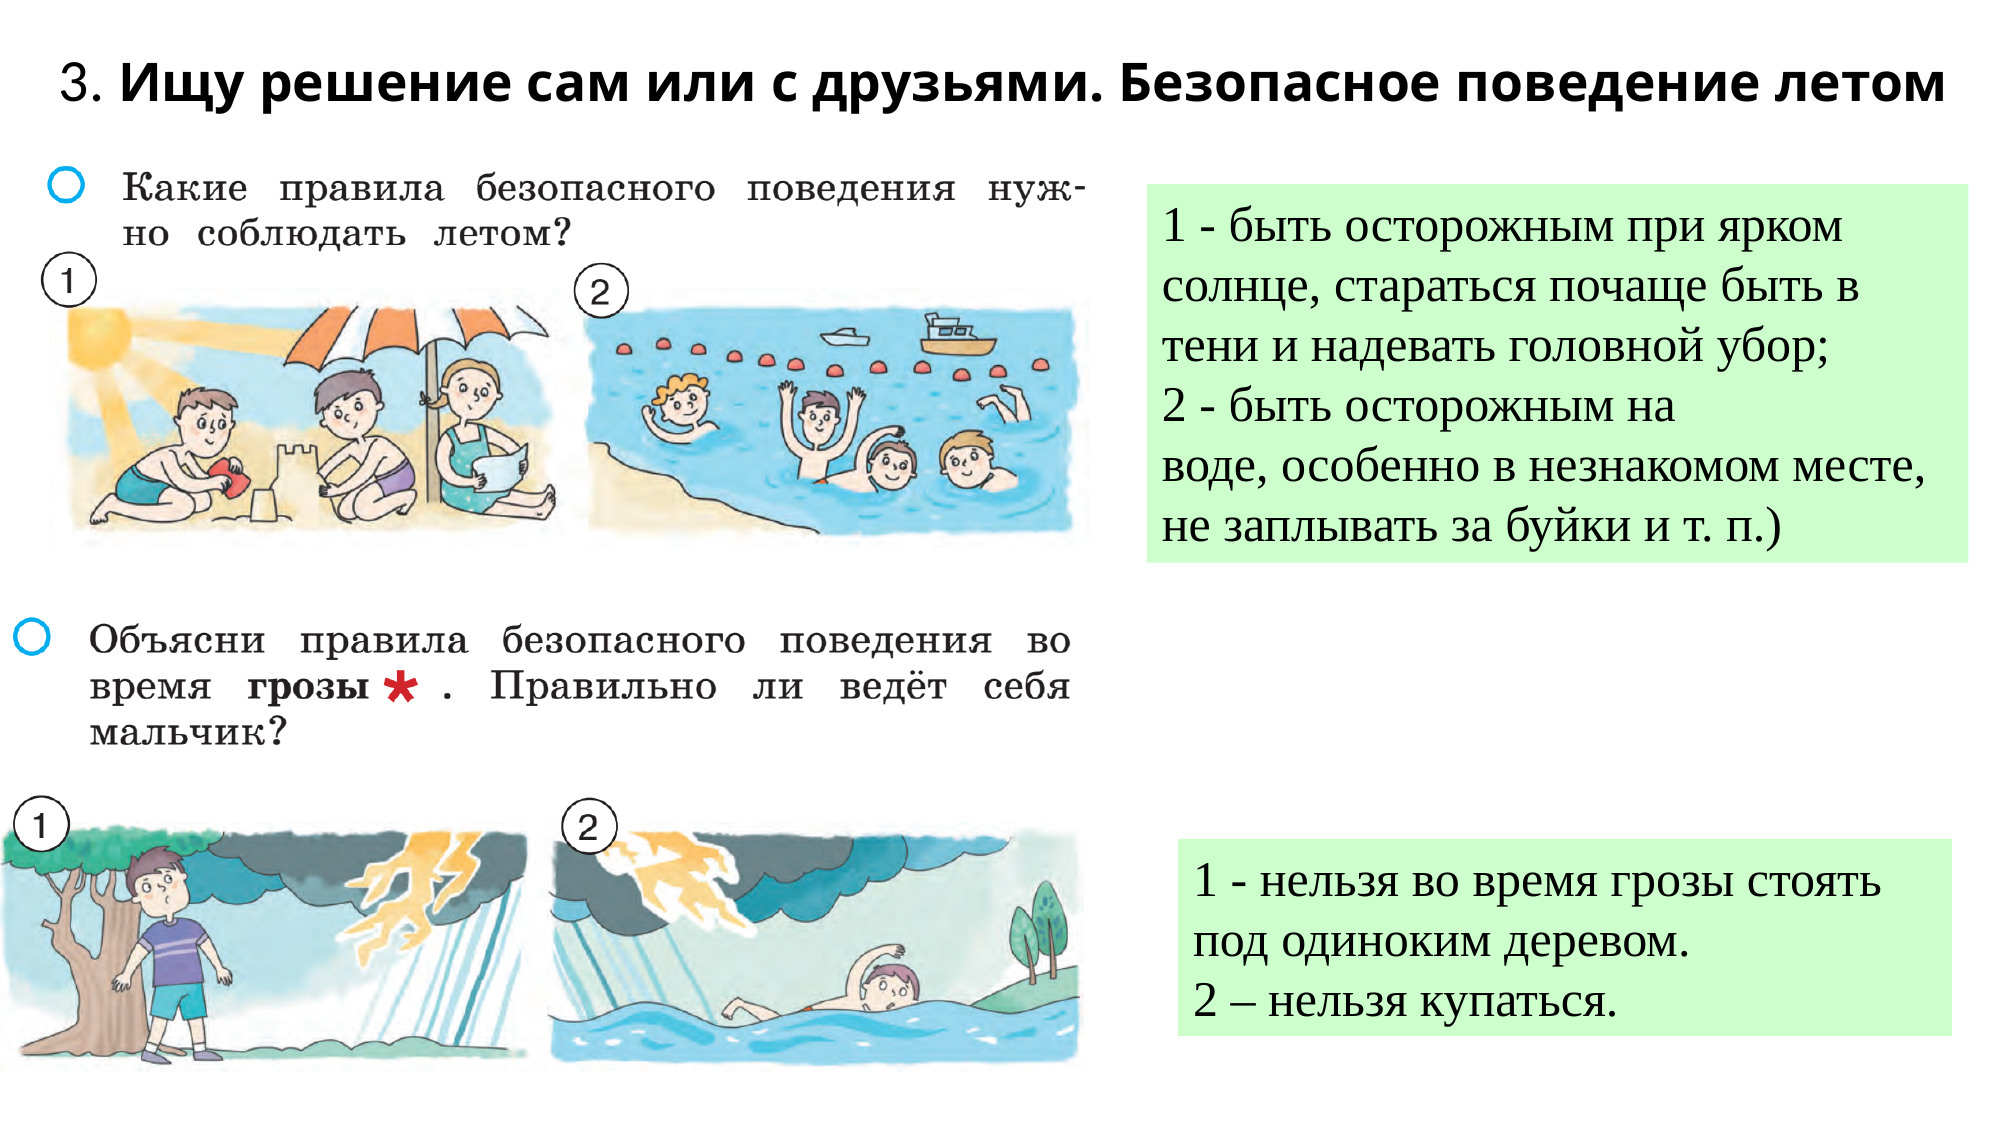

# 3. Ищу решение сам или с друзьями. Безопасное поведение летом
1 - быть осторожным при ярком солнце, стараться почаще быть в тени и надевать головной убор;
2 - быть осторожным на
воде, особенно в незнакомом месте, не заплывать за буйки и т. п.)
1 - нельзя во время грозы стоять под одиноким деревом.
2 – нельзя купаться.